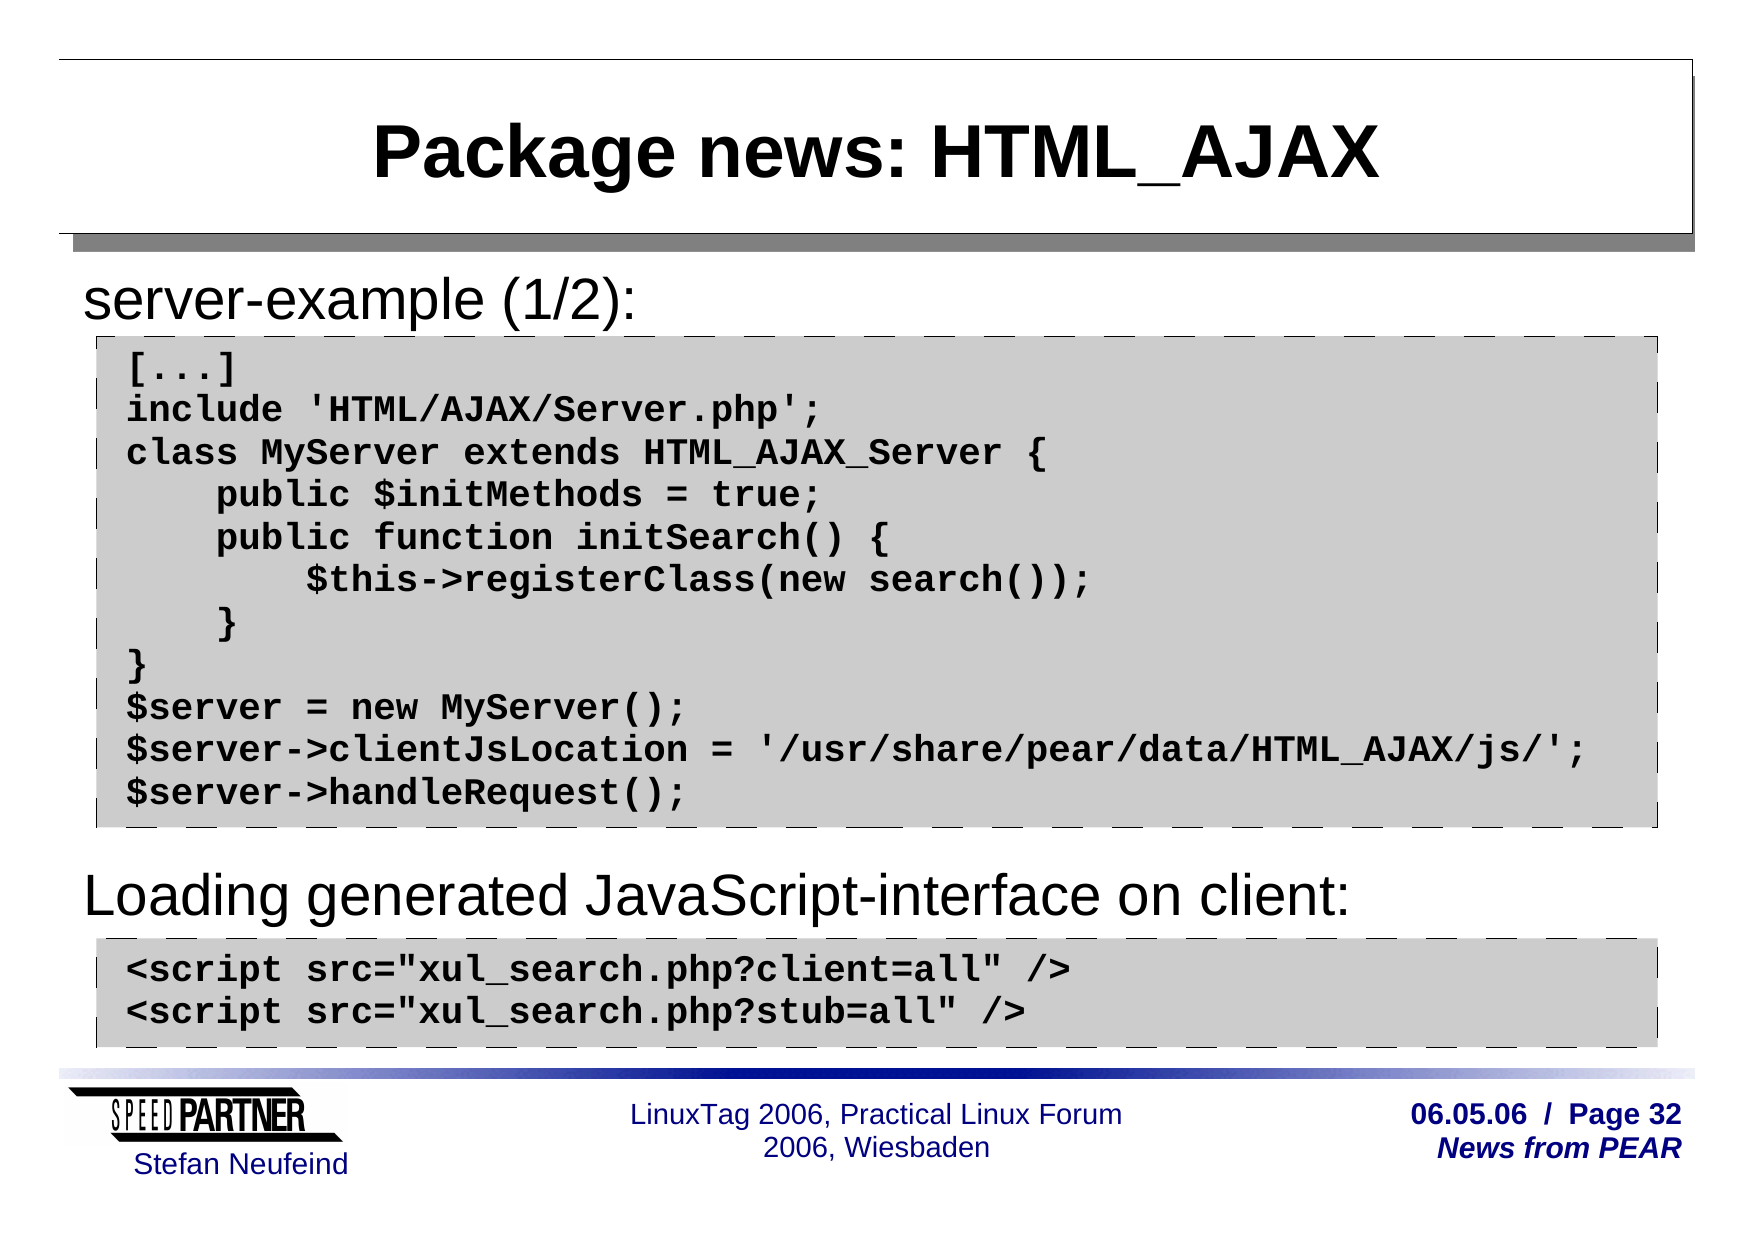

# Package news: HTML_AJAX
server-example (1/2):
Loading generated JavaScript-interface on client:
[...]
include 'HTML/AJAX/Server.php';
class MyServer extends HTML_AJAX_Server {
 public $initMethods = true;
 public function initSearch() {
 $this->registerClass(new search());
 }
}
$server = new MyServer();
$server->clientJsLocation = '/usr/share/pear/data/HTML_AJAX/js/';
$server->handleRequest();
<script src="xul_search.php?client=all" />
<script src="xul_search.php?stub=all" />